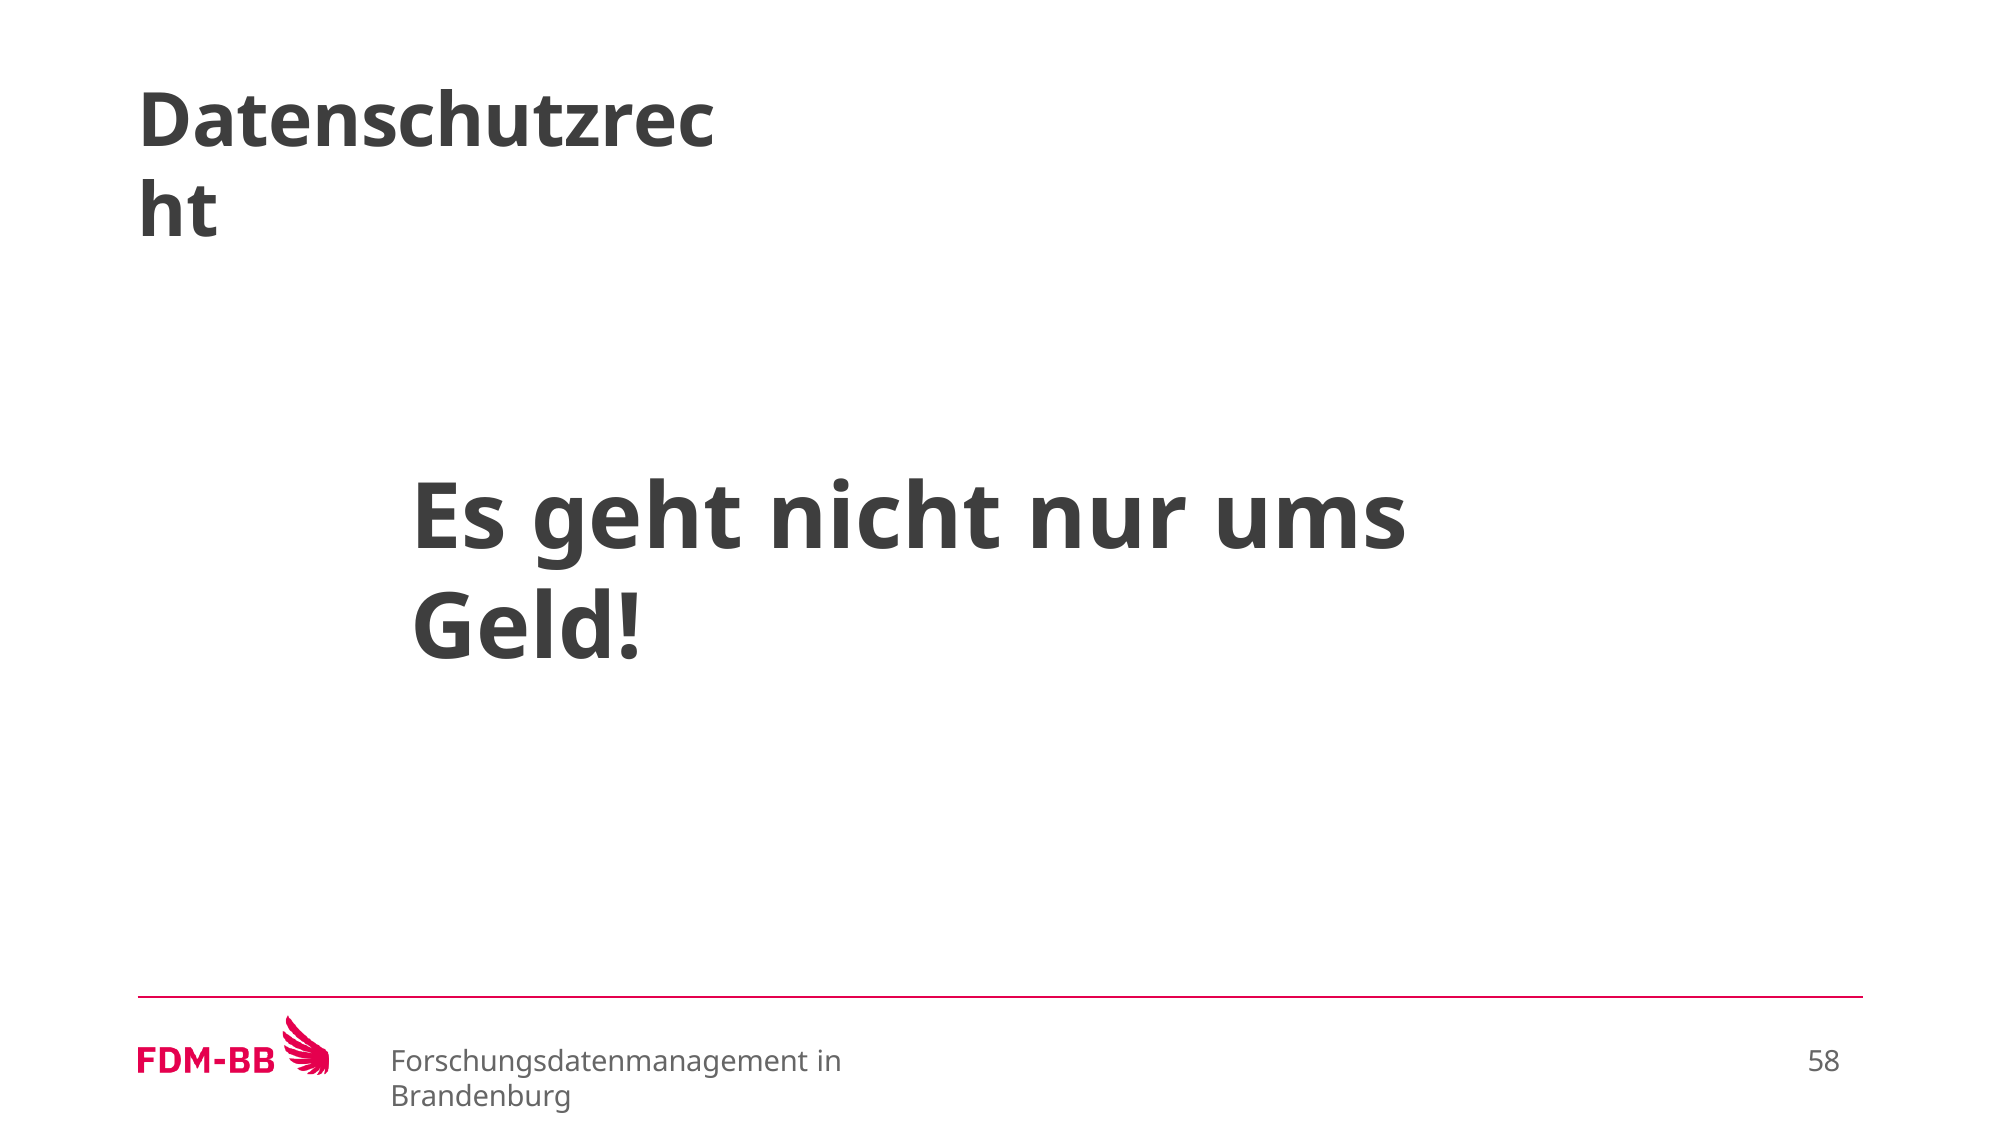

Datenschutzrecht
Es geht nicht nur ums Geld!
Forschungsdatenmanagement in Brandenburg
58